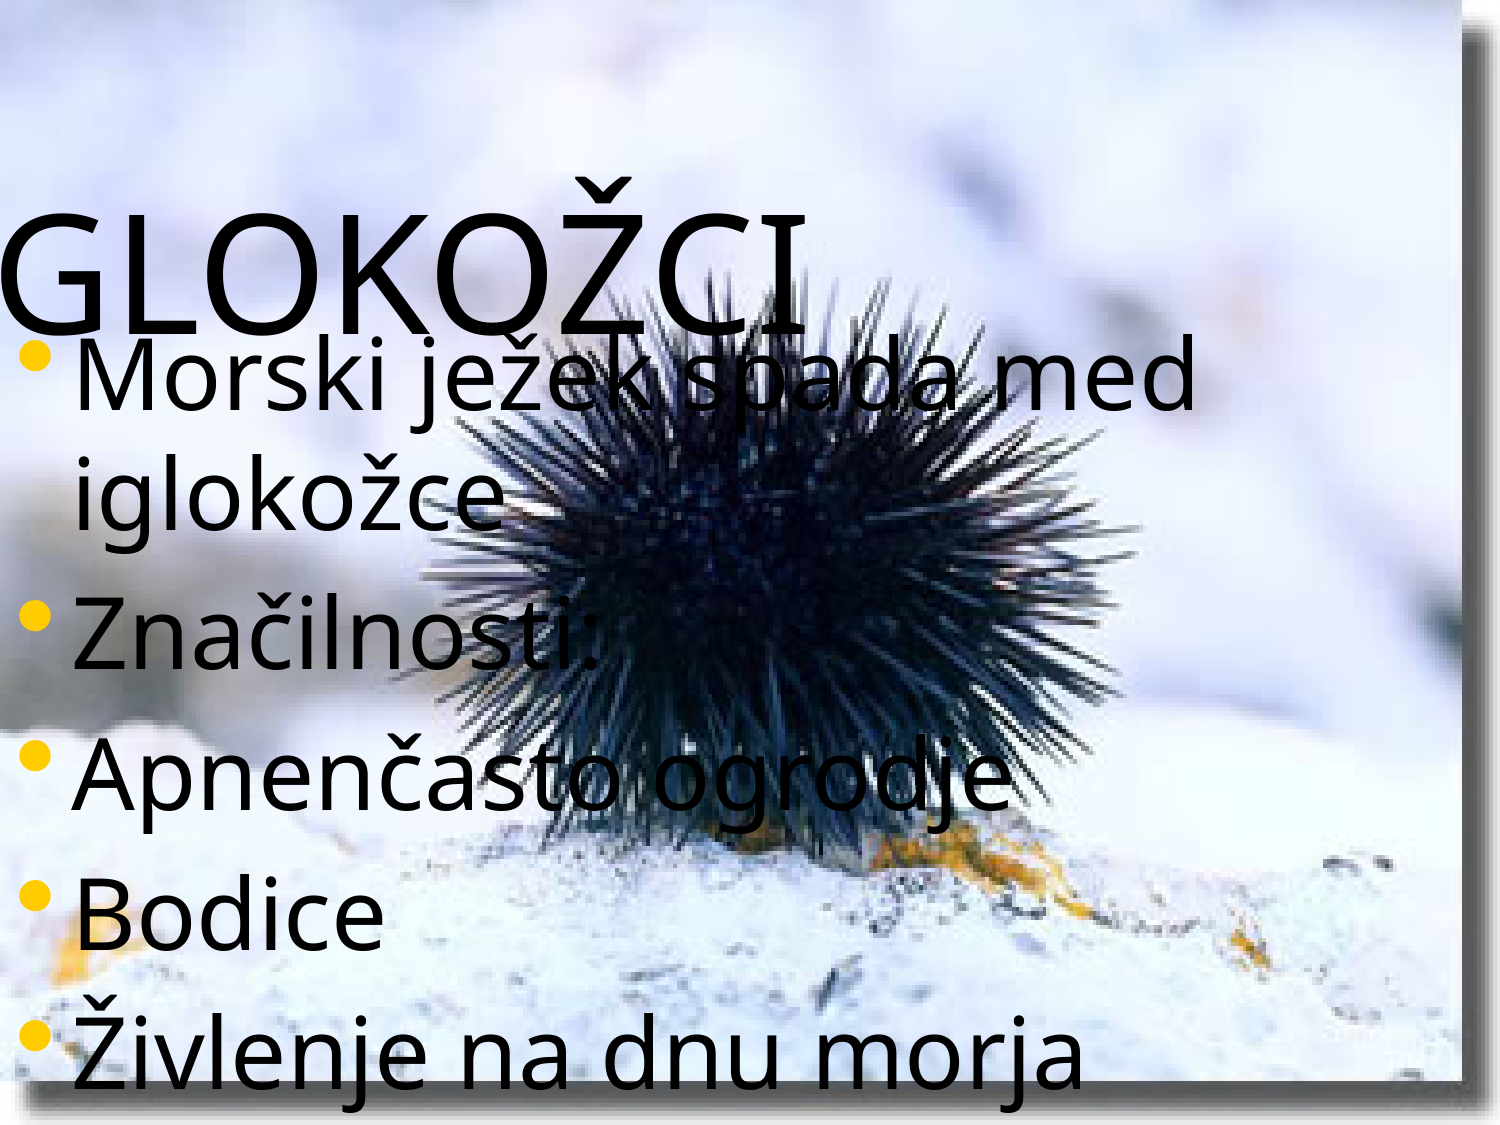

# IGLOKOŽCI
Morski ježek spada med iglokožce
Značilnosti:
Apnenčasto ogrodje
Bodice
Živlenje na dnu morja